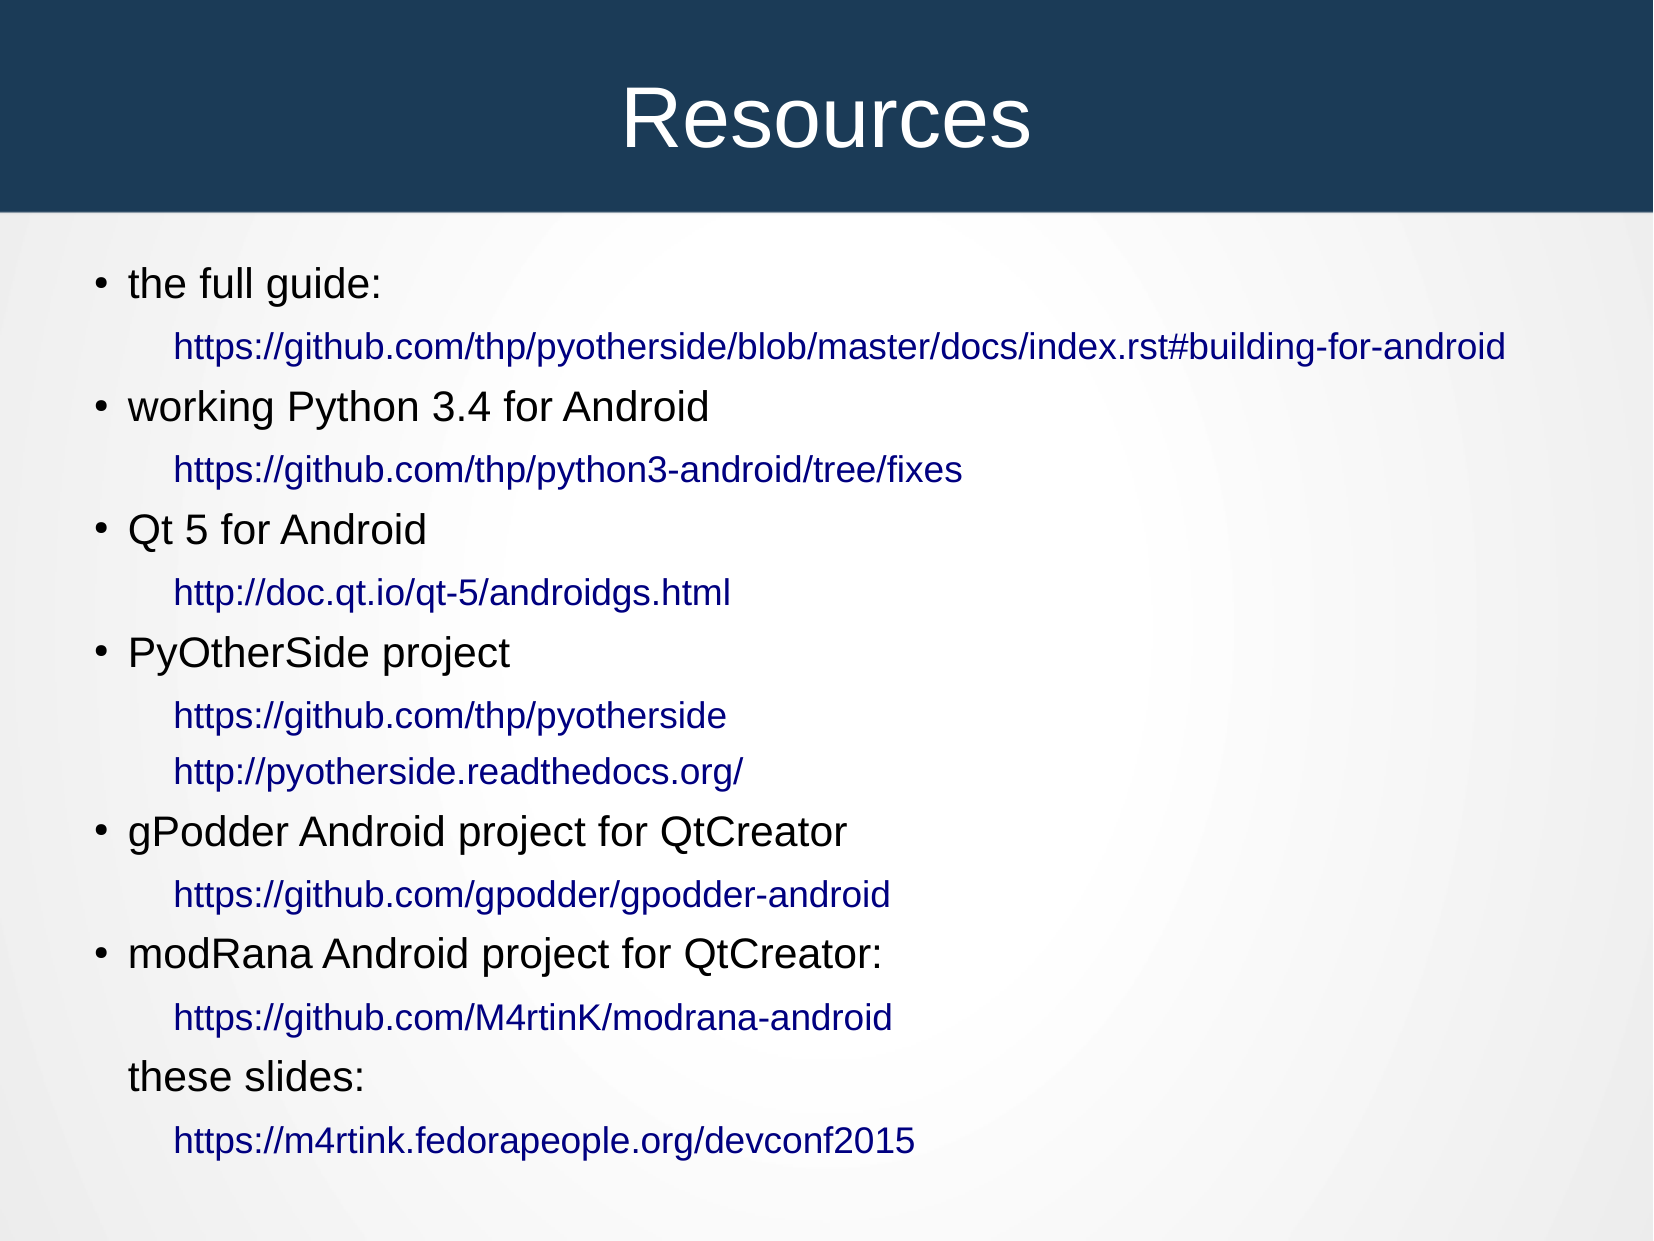

# Resources
the full guide:
https://github.com/thp/pyotherside/blob/master/docs/index.rst#building-for-android
working Python 3.4 for Android
https://github.com/thp/python3-android/tree/fixes
Qt 5 for Android
http://doc.qt.io/qt-5/androidgs.html
PyOtherSide project
https://github.com/thp/pyotherside
http://pyotherside.readthedocs.org/
gPodder Android project for QtCreator
https://github.com/gpodder/gpodder-android
modRana Android project for QtCreator:
https://github.com/M4rtinK/modrana-android
these slides:
https://m4rtink.fedorapeople.org/devconf2015
7